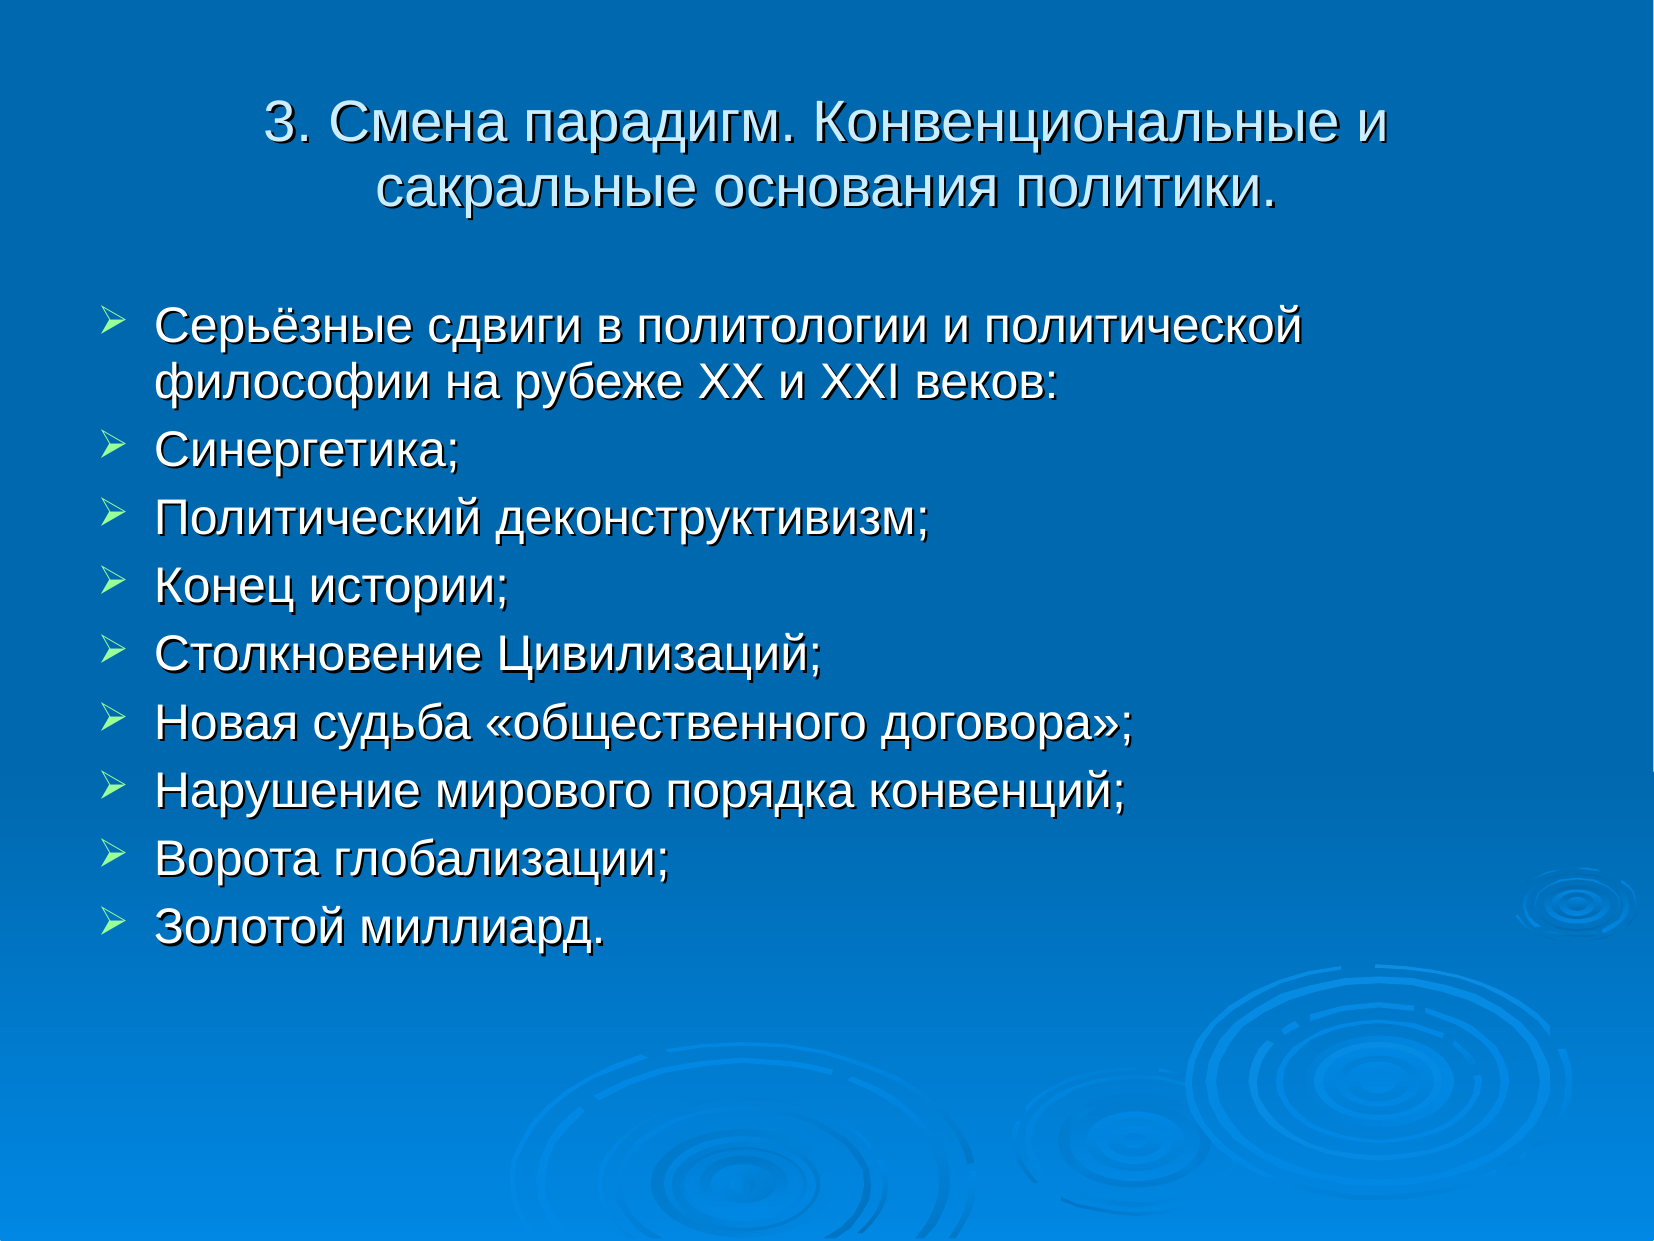

# 3. Смена парадигм. Конвенциональные и сакральные основания политики.
Серьёзные сдвиги в политологии и политической философии на рубеже XX и XXI веков:
Синергетика;
Политический деконструктивизм;
Конец истории;
Столкновение Цивилизаций;
Новая судьба «общественного договора»;
Нарушение мирового порядка конвенций;
Ворота глобализации;
Золотой миллиард.